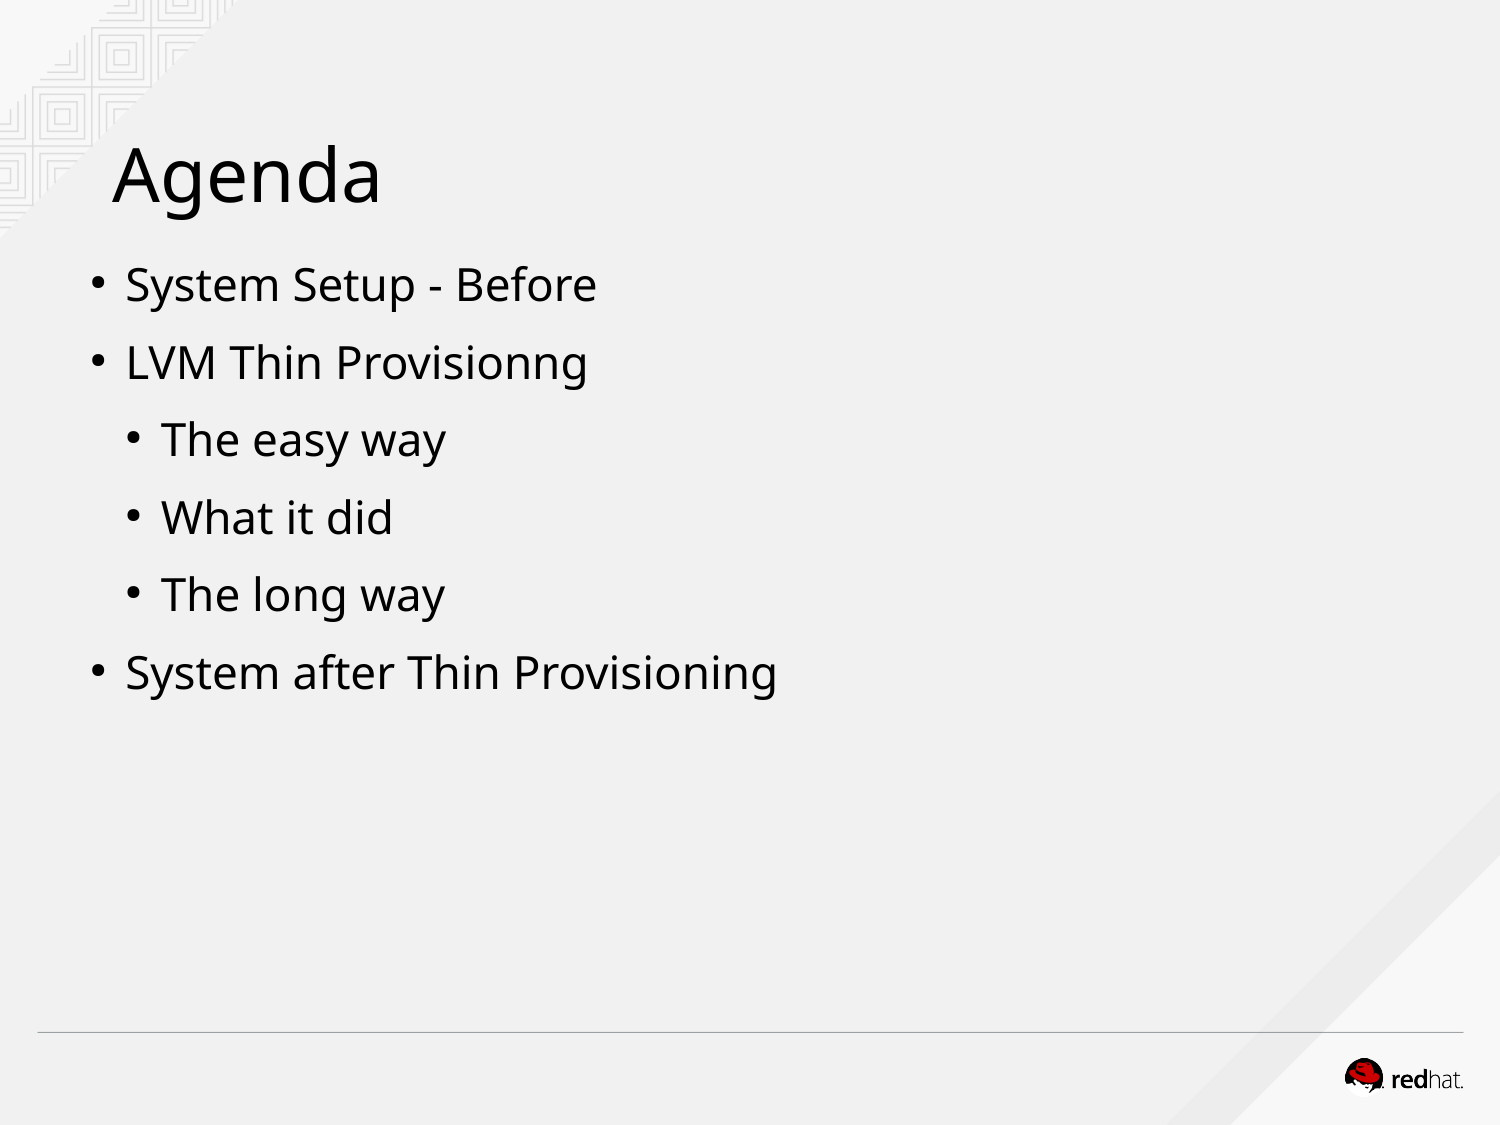

# Agenda
System Setup - Before
LVM Thin Provisionng
The easy way
What it did
The long way
System after Thin Provisioning